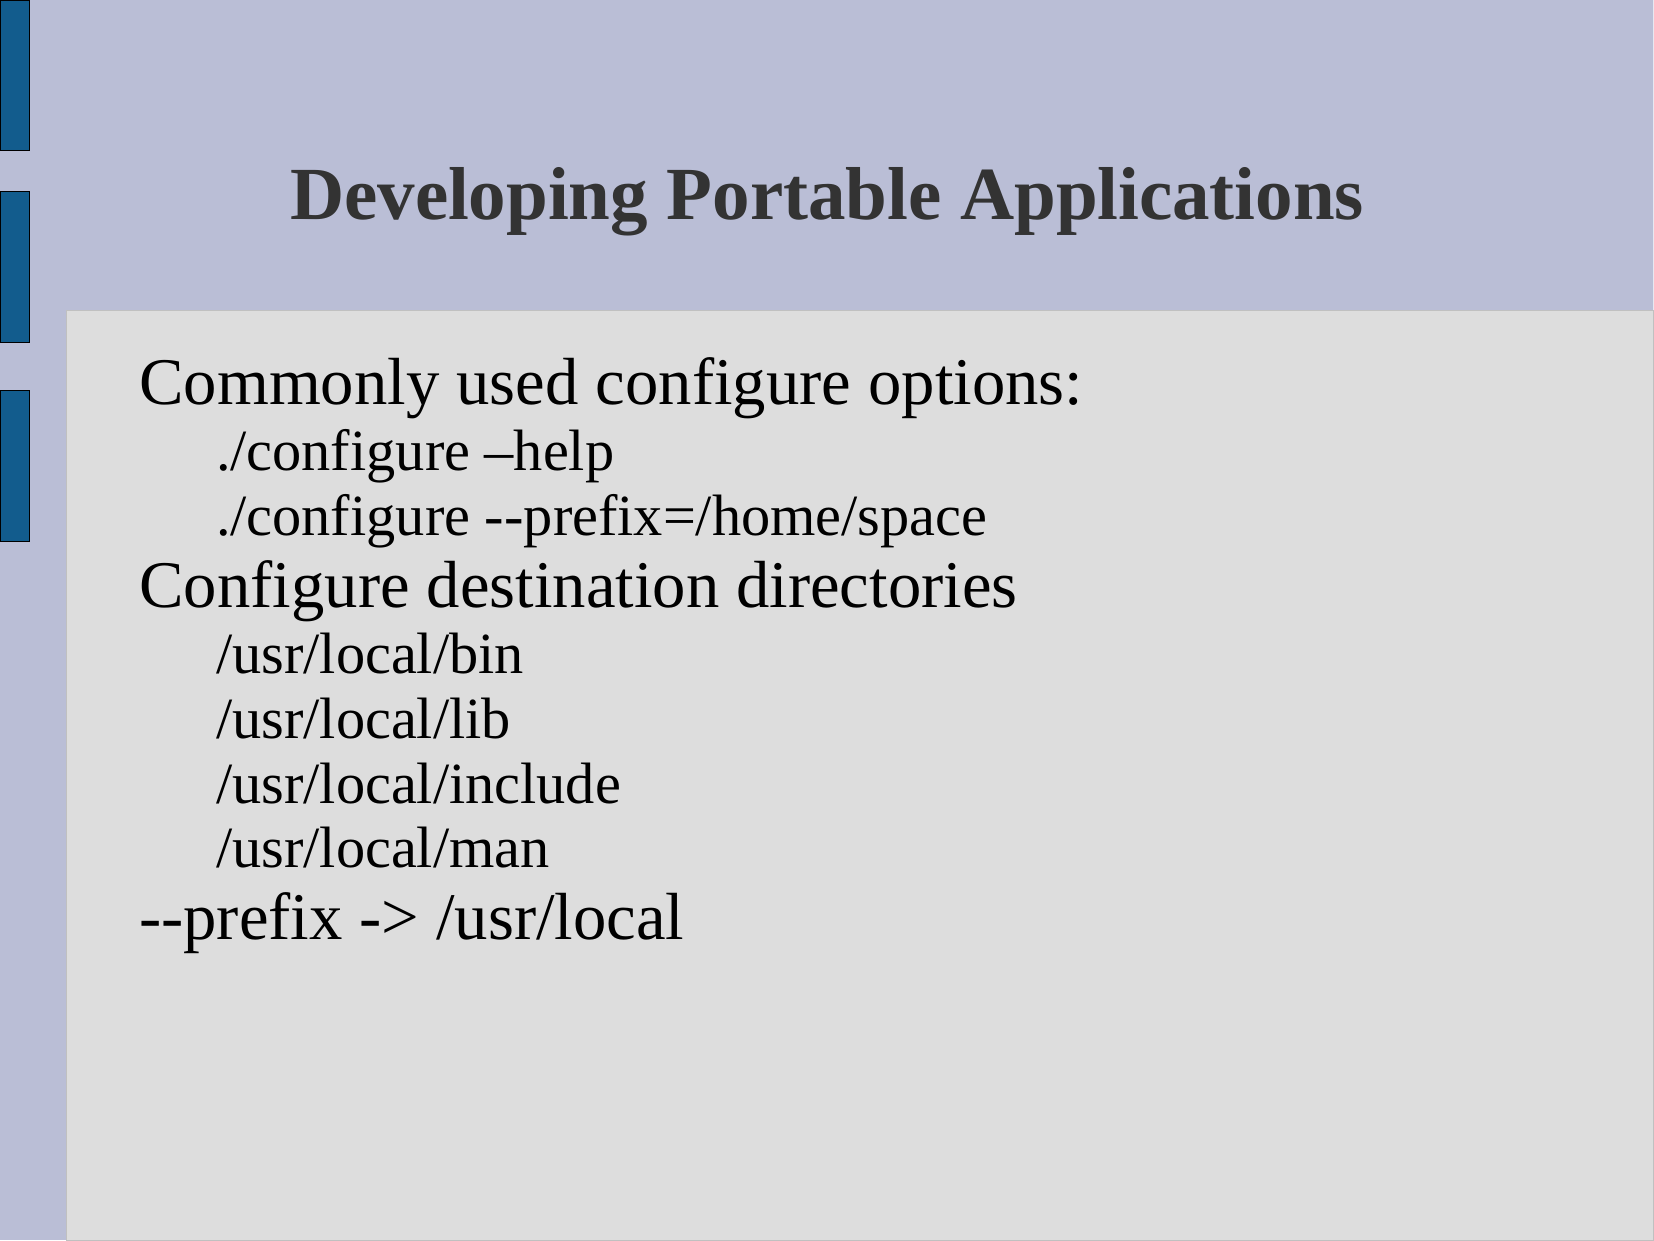

# Developing Portable Applications
Commonly used configure options:
./configure –help
./configure --prefix=/home/space
Configure destination directories
/usr/local/bin
/usr/local/lib
/usr/local/include
/usr/local/man
--prefix -> /usr/local